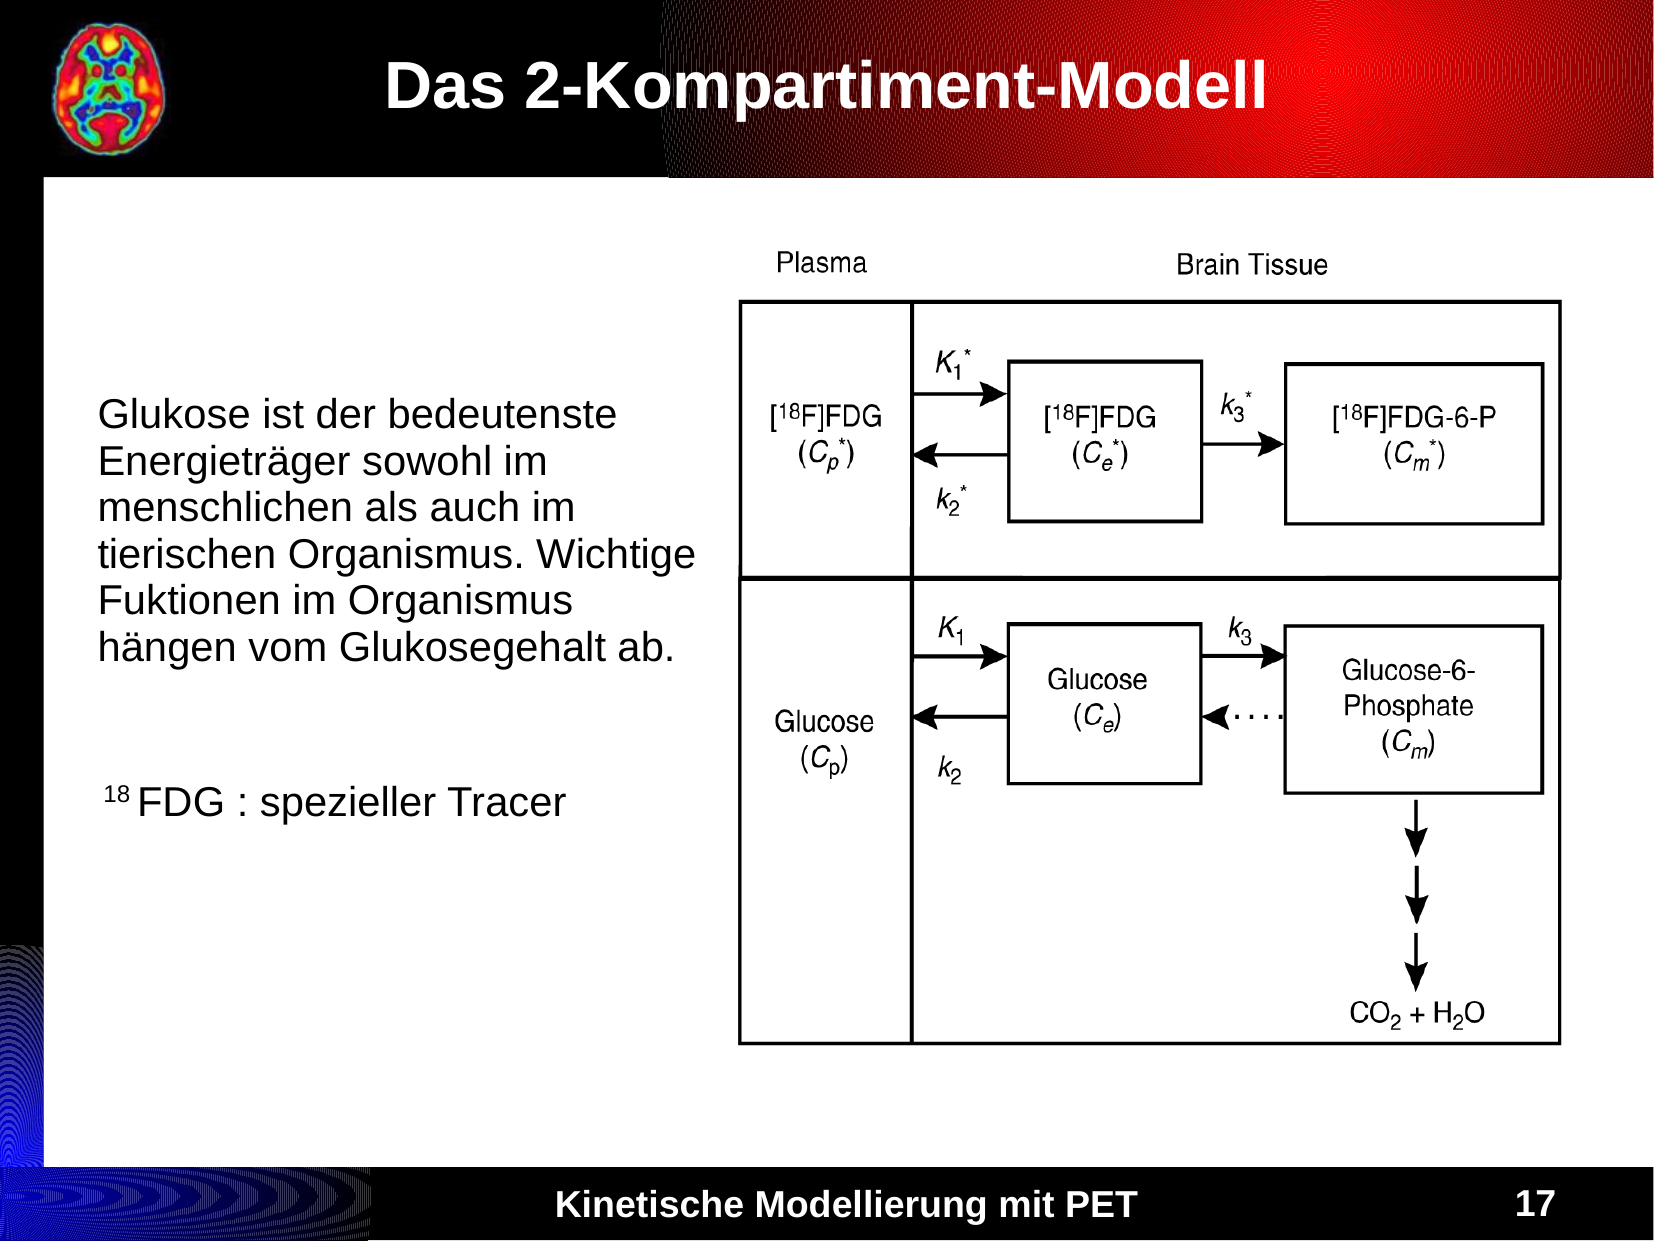

# Das 2-Kompartiment-Modell
Glukose ist der bedeutenste Energieträger sowohl im menschlichen als auch im tierischen Organismus. Wichtige Fuktionen im Organismus hängen vom Glukosegehalt ab.
18 FDG : spezieller Tracer
Kinetische Modellierung mit PET